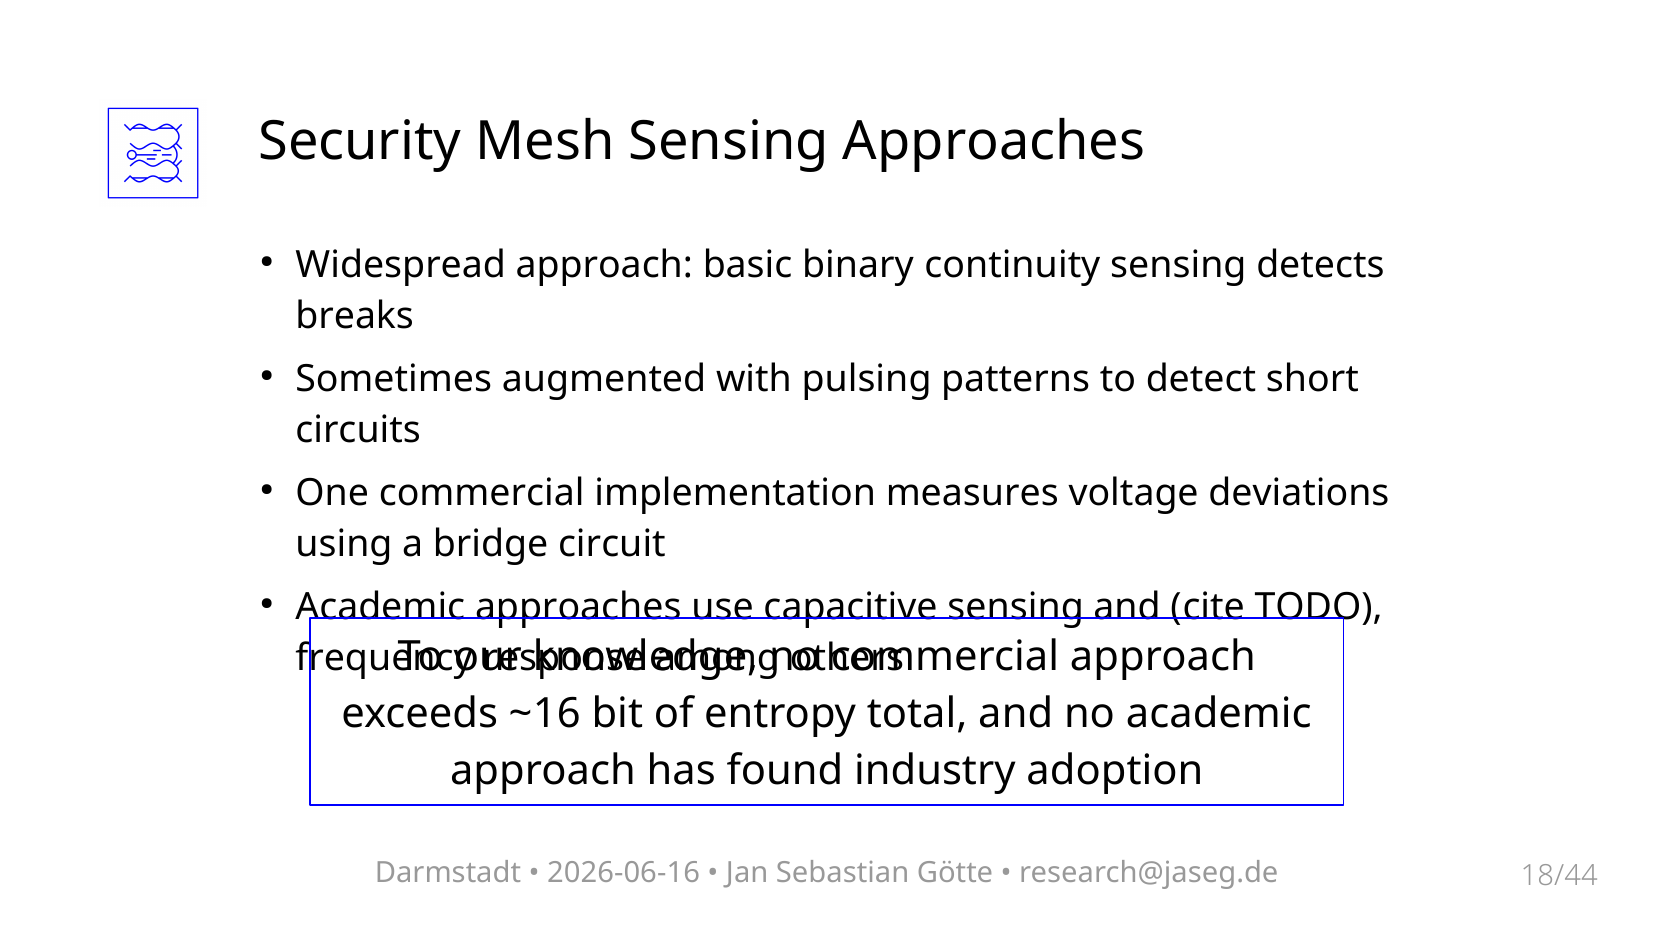

Security Mesh Sensing Approaches
Widespread approach: basic binary continuity sensing detects breaks
Sometimes augmented with pulsing patterns to detect short circuits
One commercial implementation measures voltage deviations using a bridge circuit
Academic approaches use capacitive sensing and (cite TODO), frequency response among others
To our knowledge, no commercial approach exceeds ~16 bit of entropy total, and no academic approach has found industry adoption